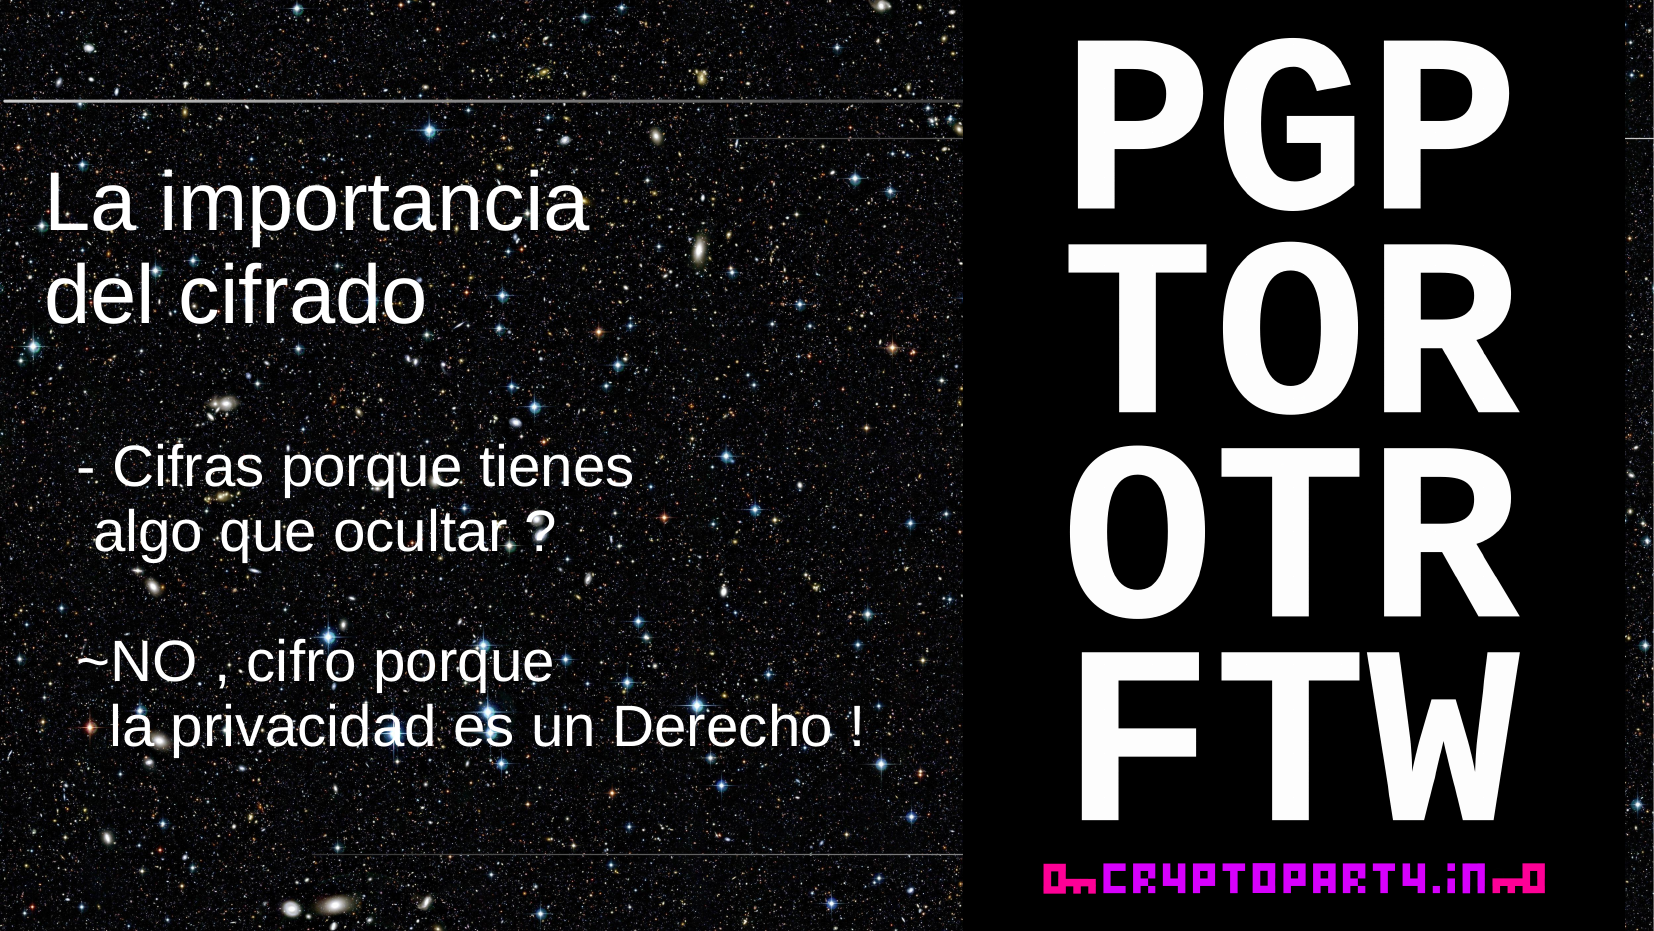

La importancia
del cifrado
 - Cifras porque tienes
 algo que ocultar ?
 ~NO , cifro porque
 la privacidad es un Derecho !
30